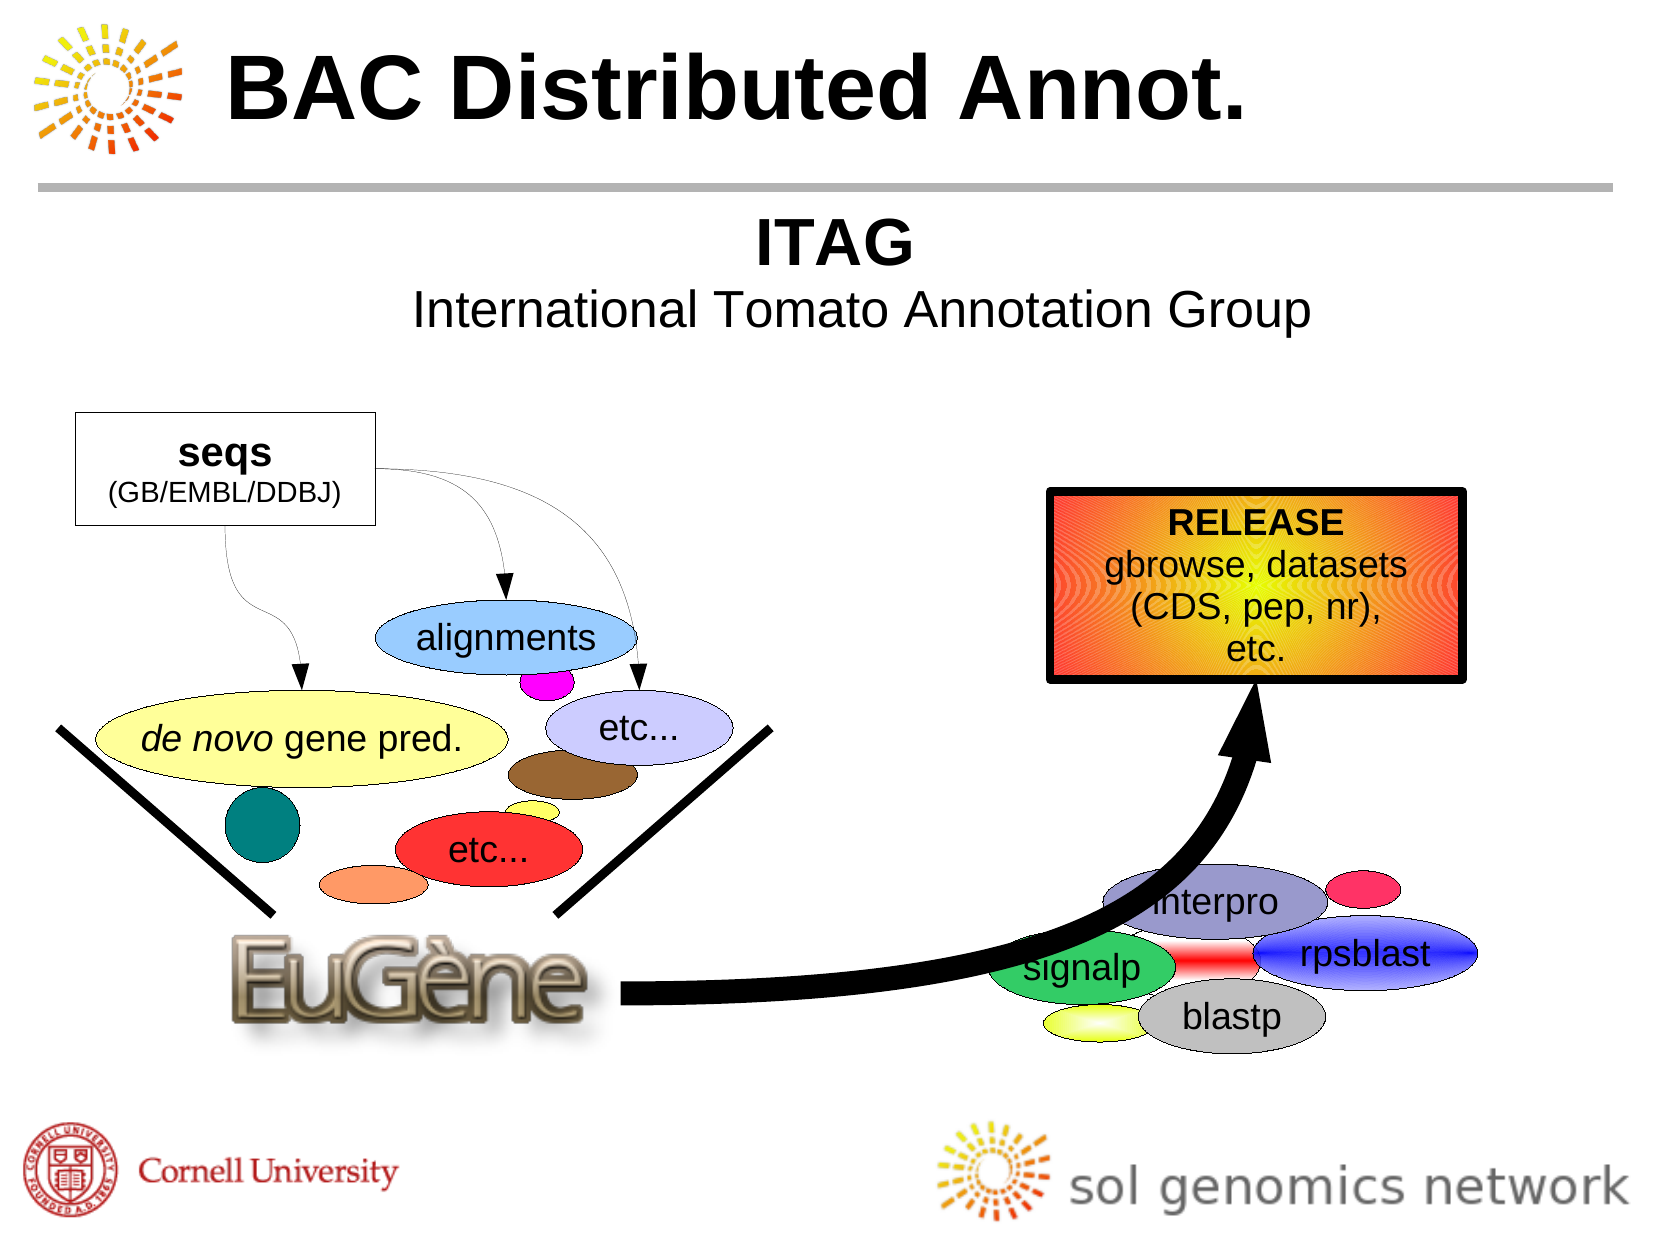

# BAC Distributed Annot.
ITAG
International Tomato Annotation Group
seqs
(GB/EMBL/DDBJ)
RELEASE
gbrowse, datasets
(CDS, pep, nr),
etc.
alignments
de novo gene pred.
etc...
etc...
interpro
rpsblast
signalp
blastp